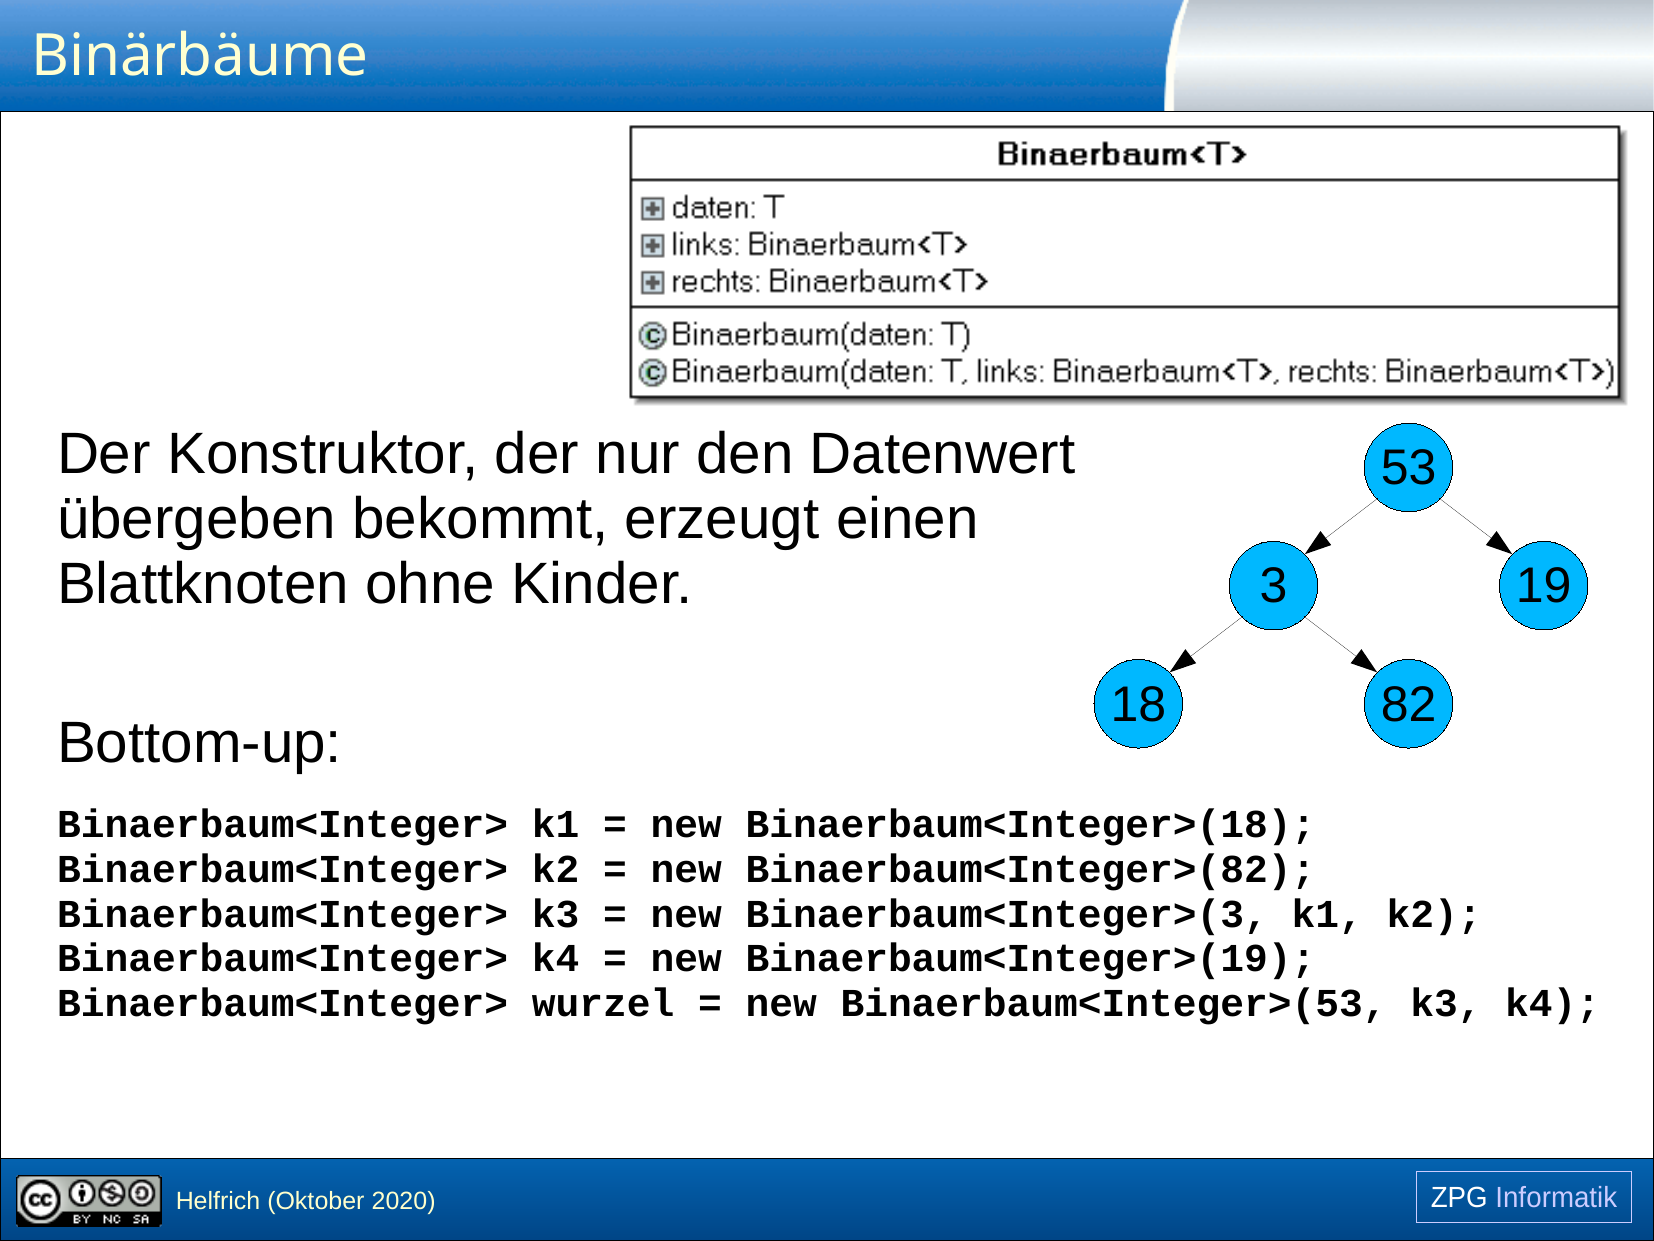

# Binärbäume
Der Konstruktor, der nur den Datenwert
übergeben bekommt, erzeugt einen
Blattknoten ohne Kinder.
Bottom-up:
Binaerbaum<Integer> k1 = new Binaerbaum<Integer>(18);
Binaerbaum<Integer> k2 = new Binaerbaum<Integer>(82);
Binaerbaum<Integer> k3 = new Binaerbaum<Integer>(3, k1, k2);
Binaerbaum<Integer> k4 = new Binaerbaum<Integer>(19);
Binaerbaum<Integer> wurzel = new Binaerbaum<Integer>(53, k3, k4);
53
3
19
18
82